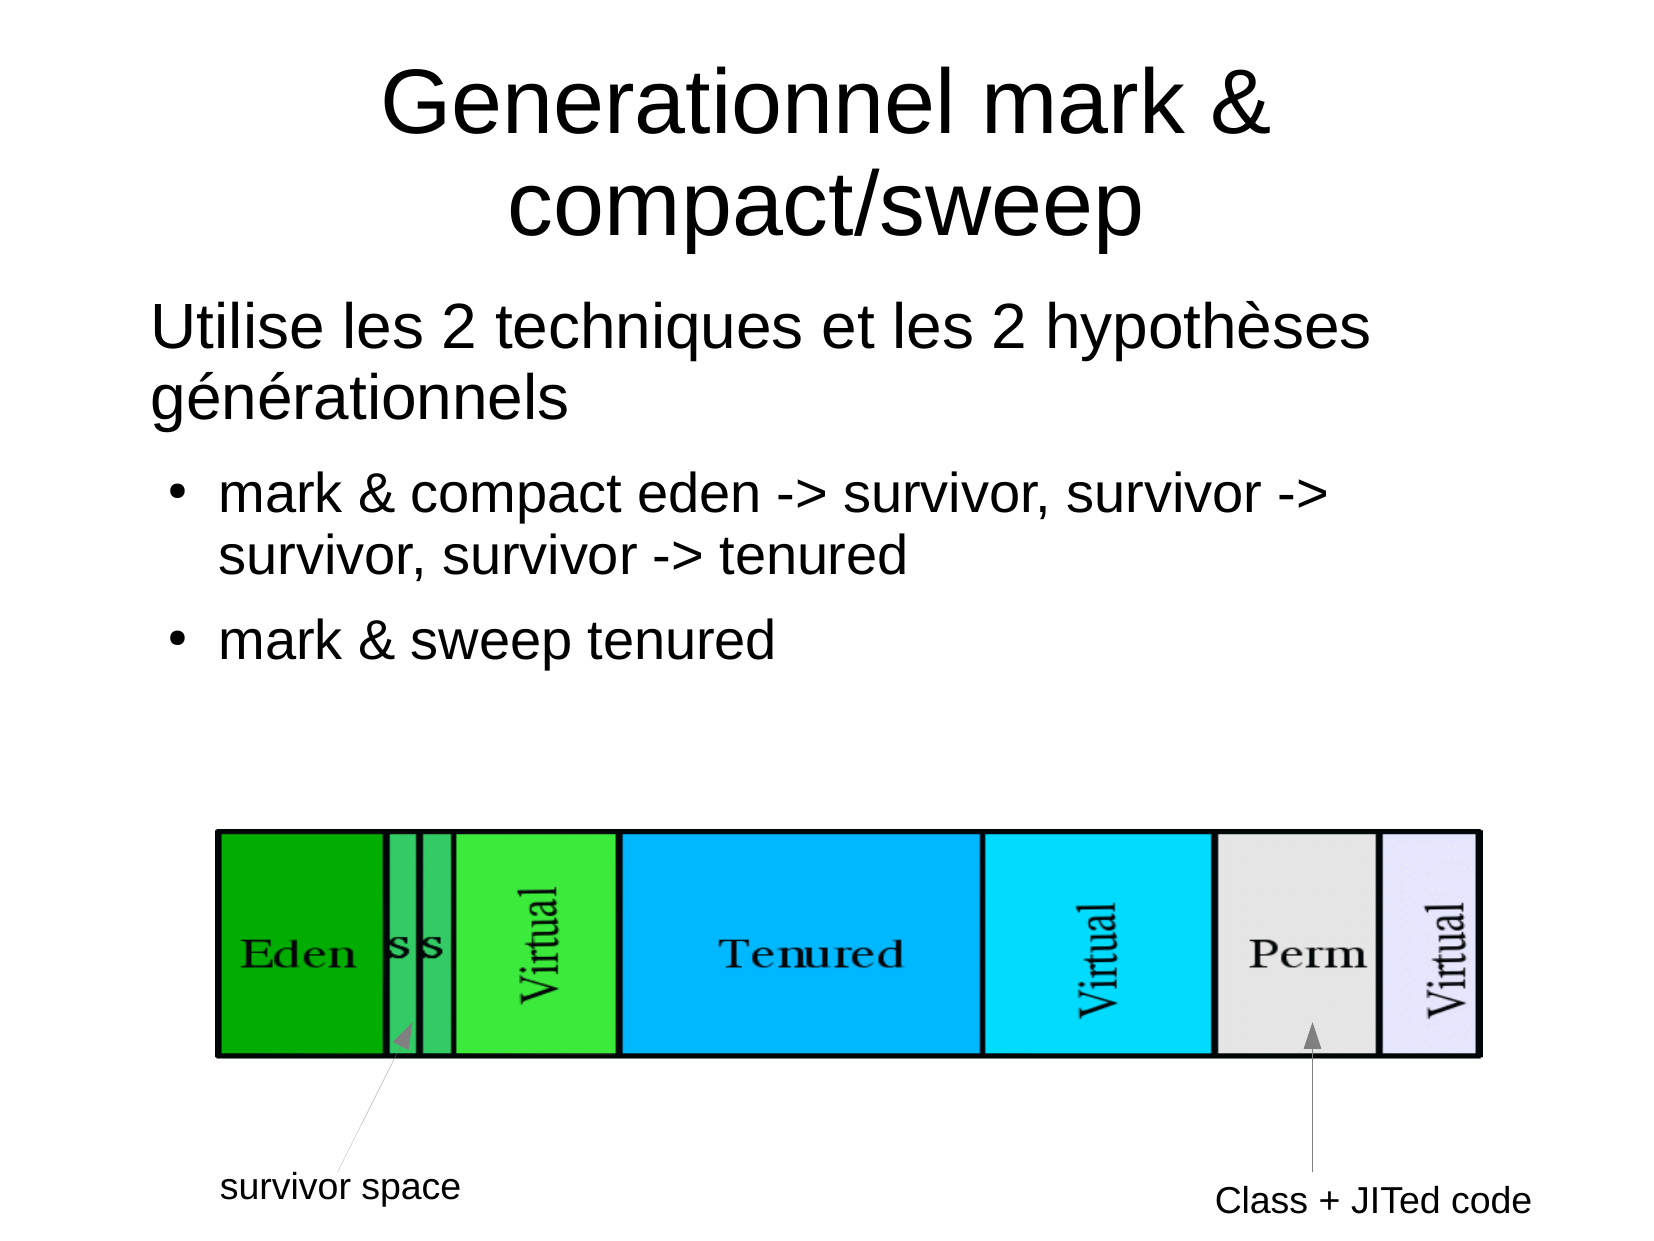

# Generationnel mark & compact/sweep
Utilise les 2 techniques et les 2 hypothèses générationnels
mark & compact eden -> survivor, survivor -> survivor, survivor -> tenured
mark & sweep tenured
survivor space
Class + JITed code